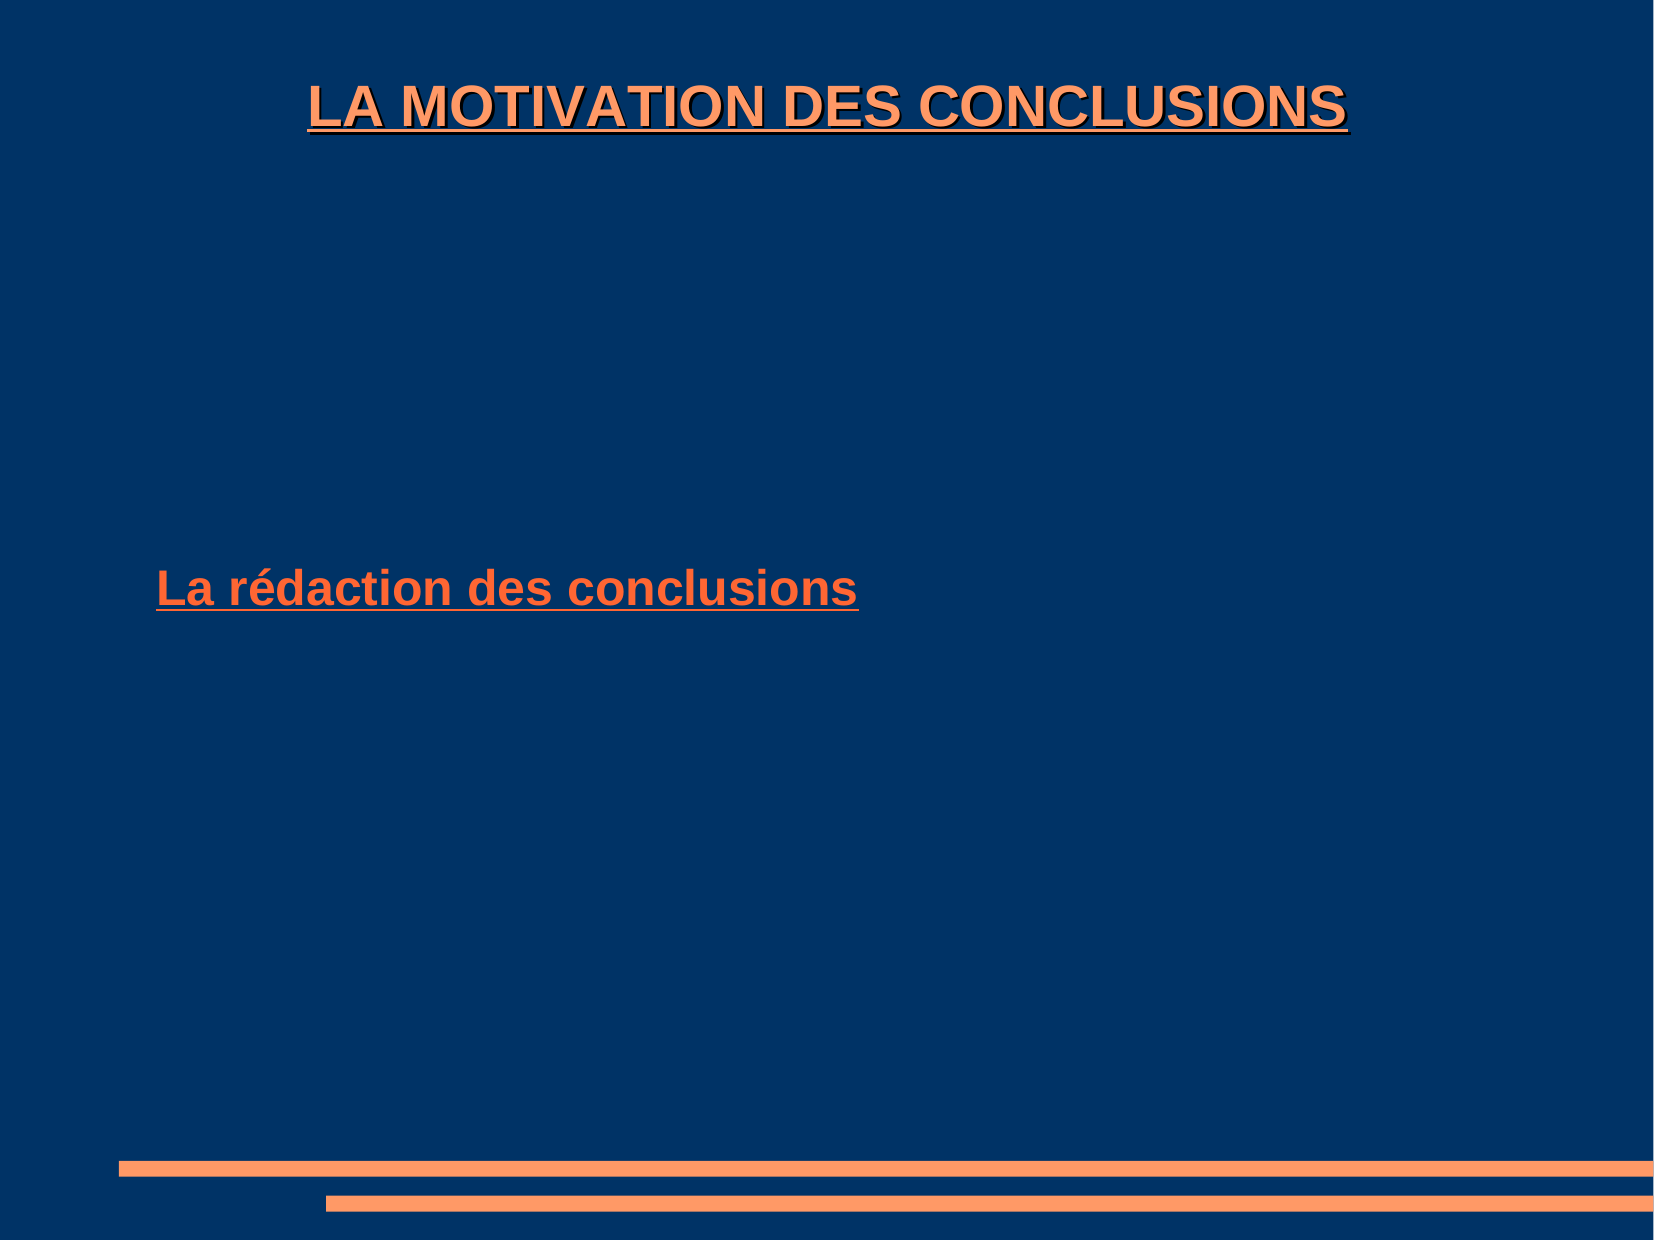

# LA MOTIVATION DES CONCLUSIONS
La rédaction des conclusions